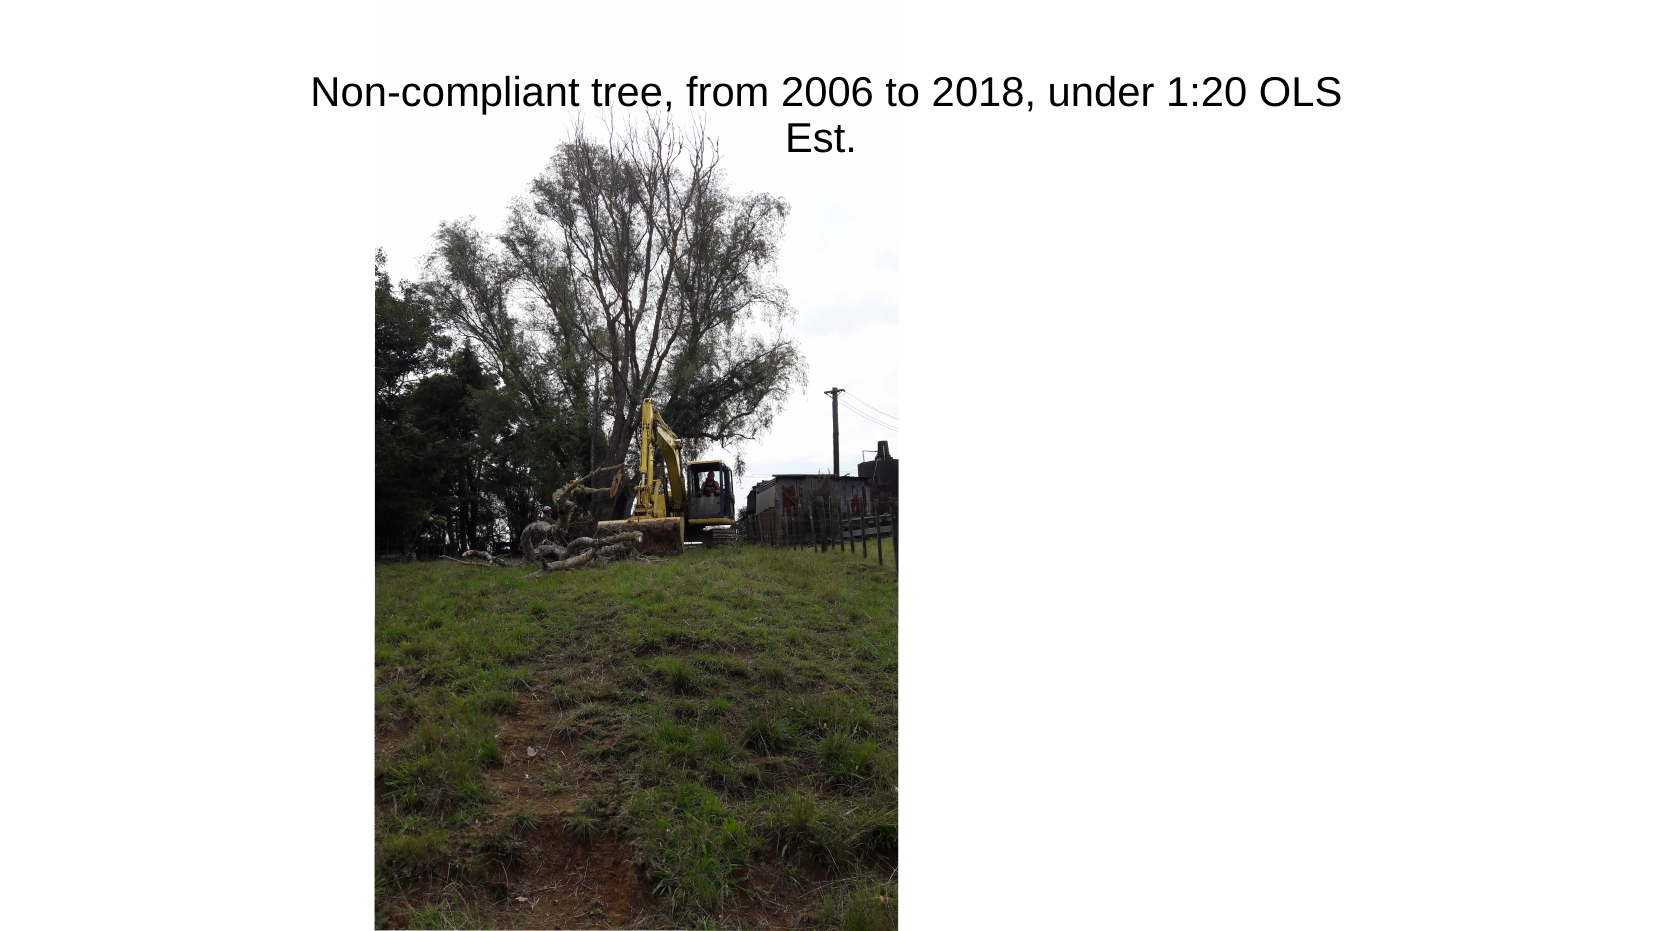

# Non-compliant tree, from 2006 to 2018, under 1:20 OLS Est.